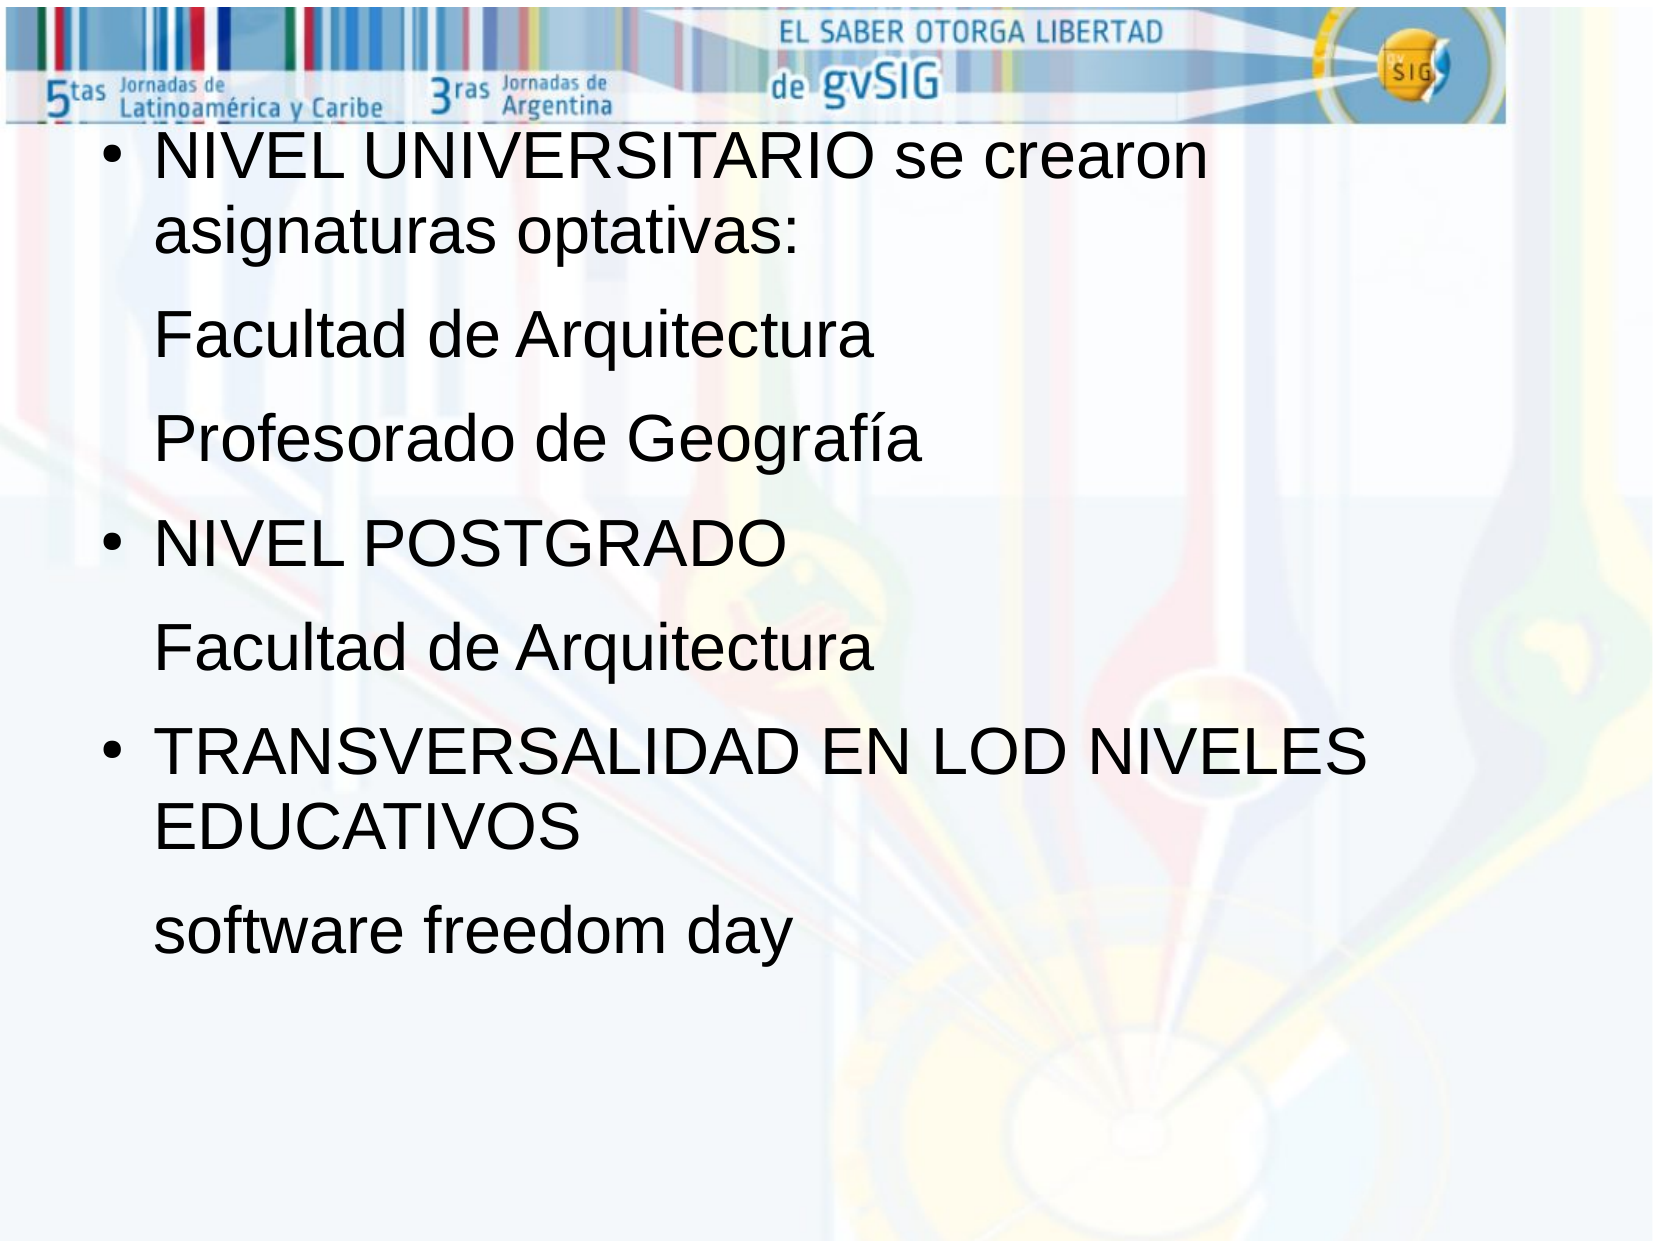

# NIVEL UNIVERSITARIO se crearon asignaturas optativas:
Facultad de Arquitectura
Profesorado de Geografía
NIVEL POSTGRADO
Facultad de Arquitectura
TRANSVERSALIDAD EN LOD NIVELES EDUCATIVOS
software freedom day